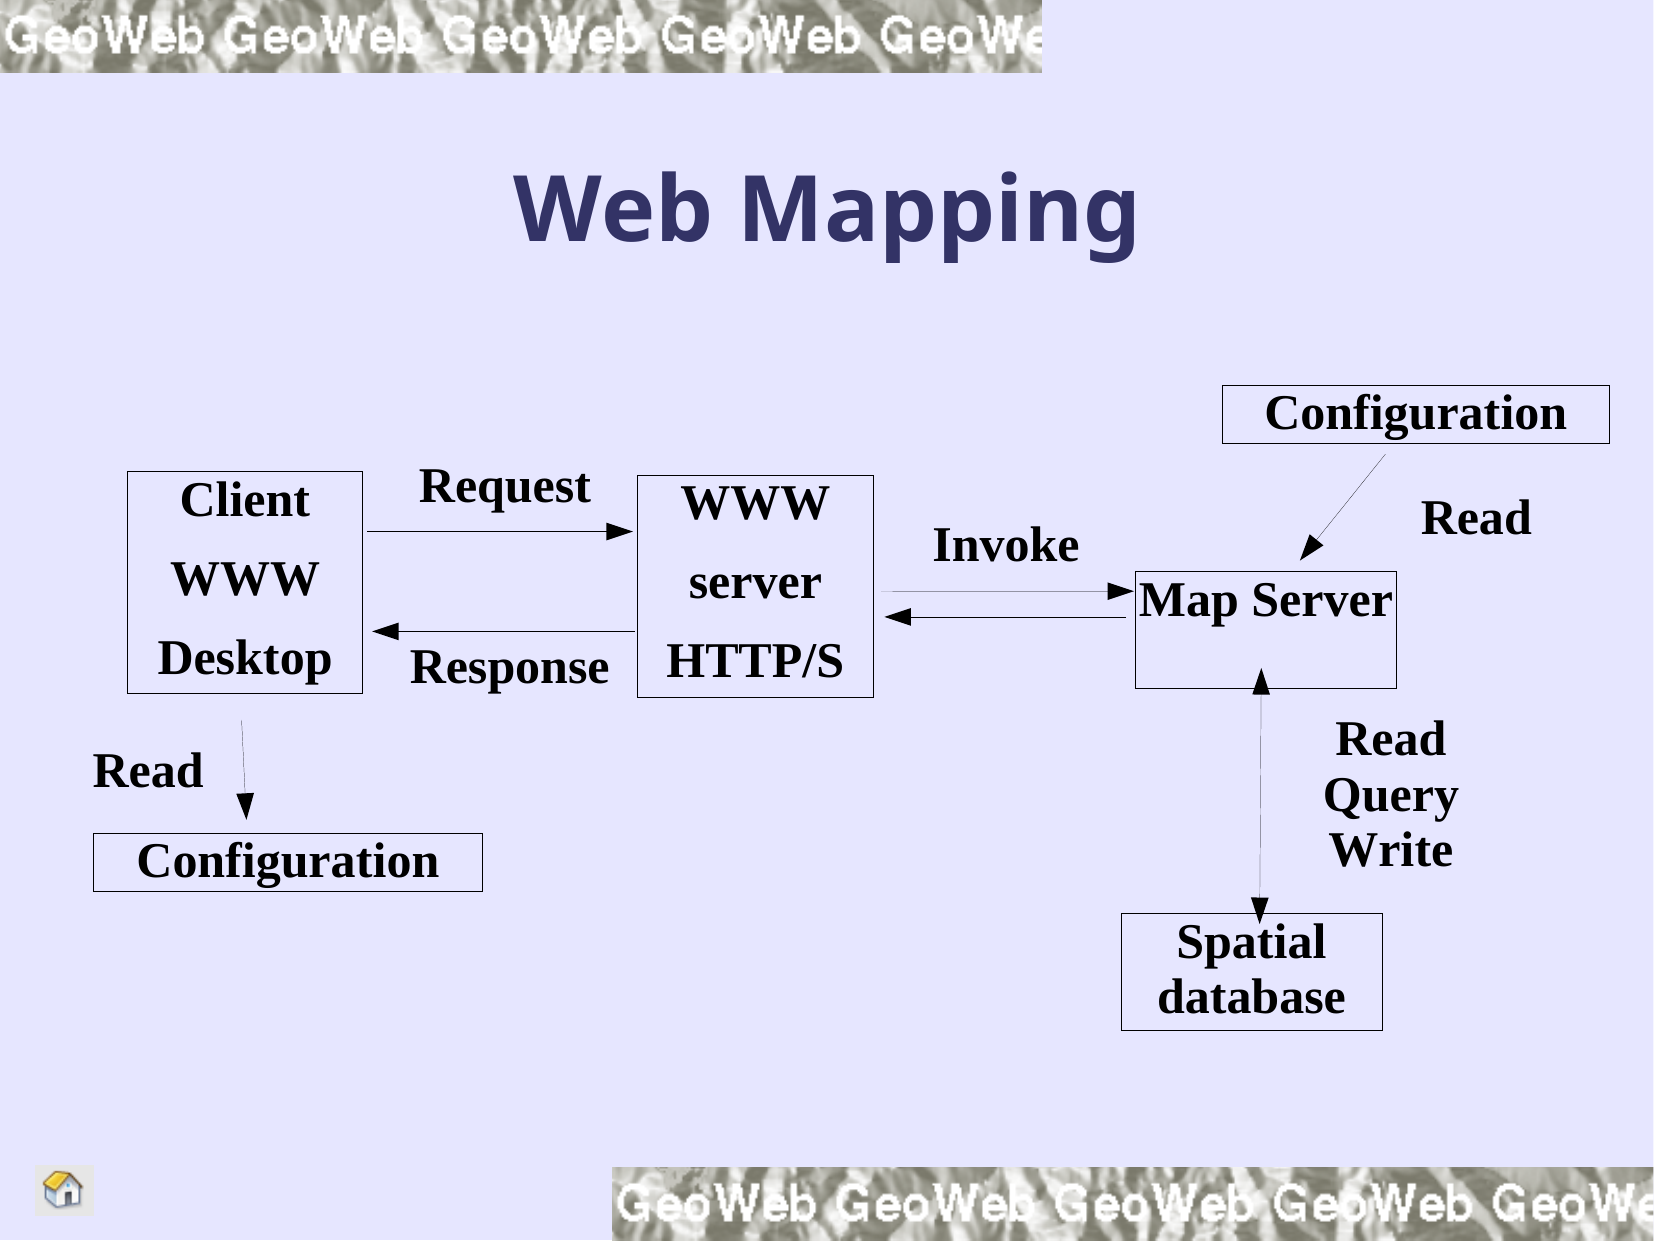

# Web Mapping
Configuration
Request
Client
WWW
Desktop
WWW
server
HTTP/S
Read
Invoke
Map Server
Response
Read
Query
Write
Read
Configuration
Spatial database